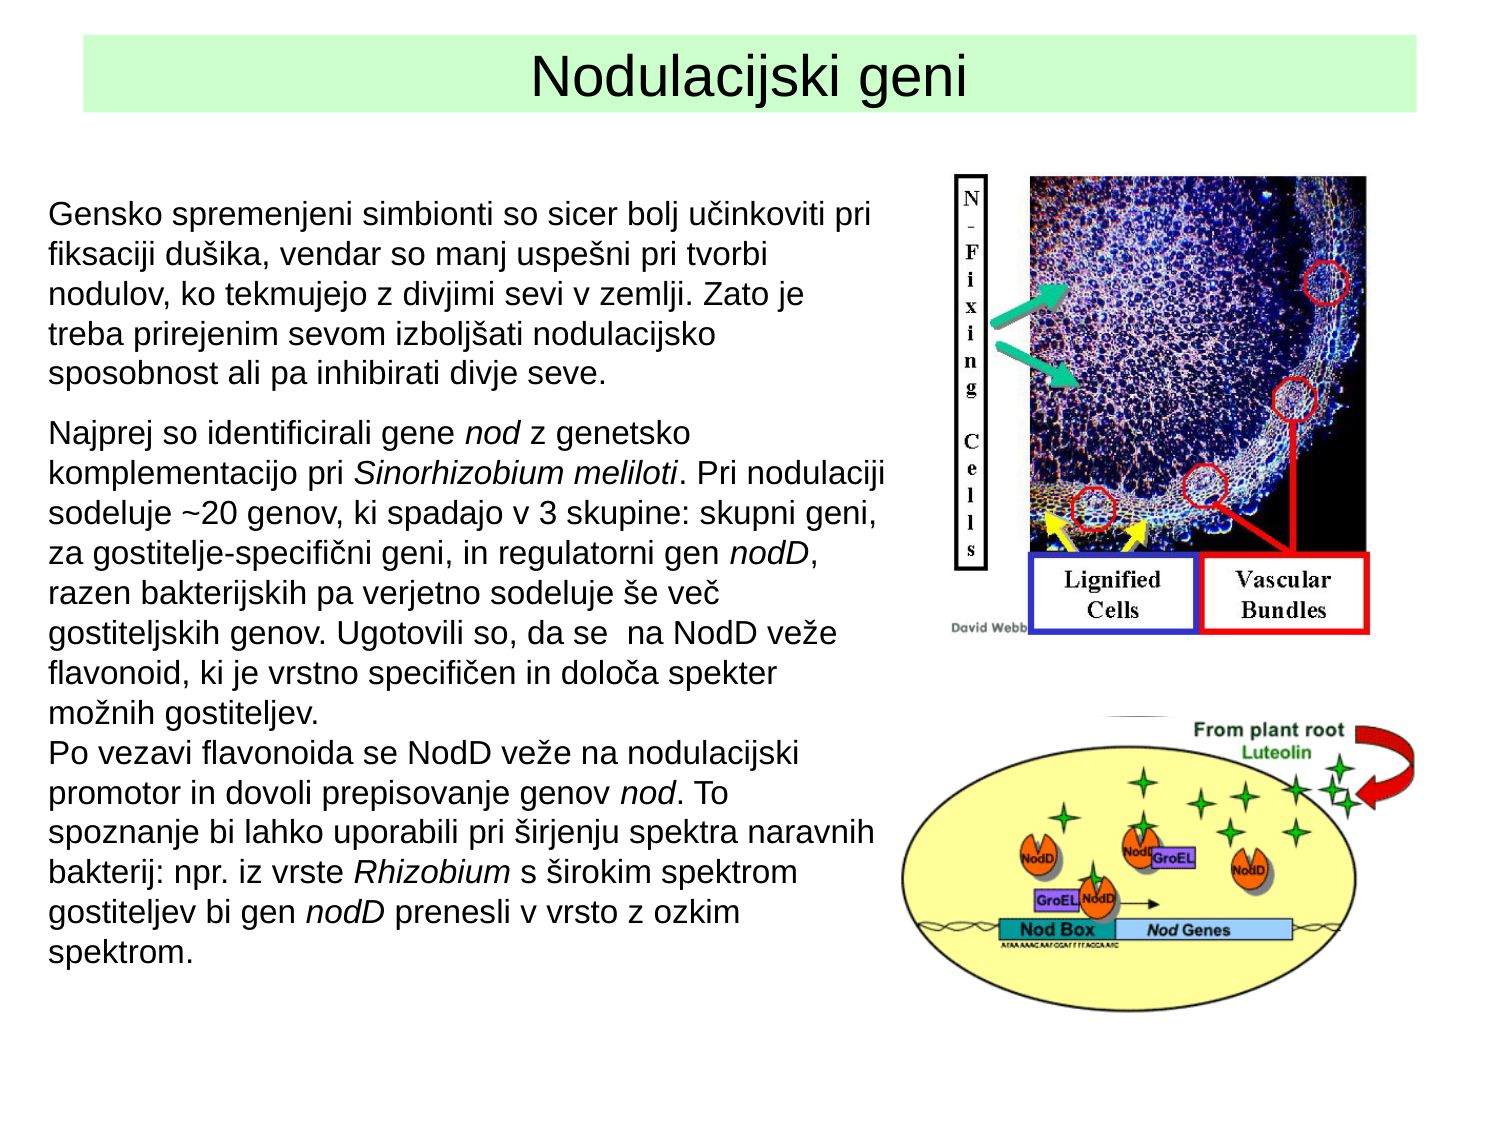

Nodulacijski geni
Gensko spremenjeni simbionti so sicer bolj učinkoviti pri fiksaciji dušika, vendar so manj uspešni pri tvorbi nodulov, ko tekmujejo z divjimi sevi v zemlji. Zato je treba prirejenim sevom izboljšati nodulacijsko sposobnost ali pa inhibirati divje seve.
Najprej so identificirali gene nod z genetsko komplementacijo pri Sinorhizobium meliloti. Pri nodulaciji sodeluje ~20 genov, ki spadajo v 3 skupine: skupni geni, za gostitelje-specifični geni, in regulatorni gen nodD, razen bakterijskih pa verjetno sodeluje še več gostiteljskih genov. Ugotovili so, da se na NodD veže flavonoid, ki je vrstno specifičen in določa spekter možnih gostiteljev.
Po vezavi flavonoida se NodD veže na nodulacijski promotor in dovoli prepisovanje genov nod. To spoznanje bi lahko uporabili pri širjenju spektra naravnih bakterij: npr. iz vrste Rhizobium s širokim spektrom gostiteljev bi gen nodD prenesli v vrsto z ozkim spektrom.